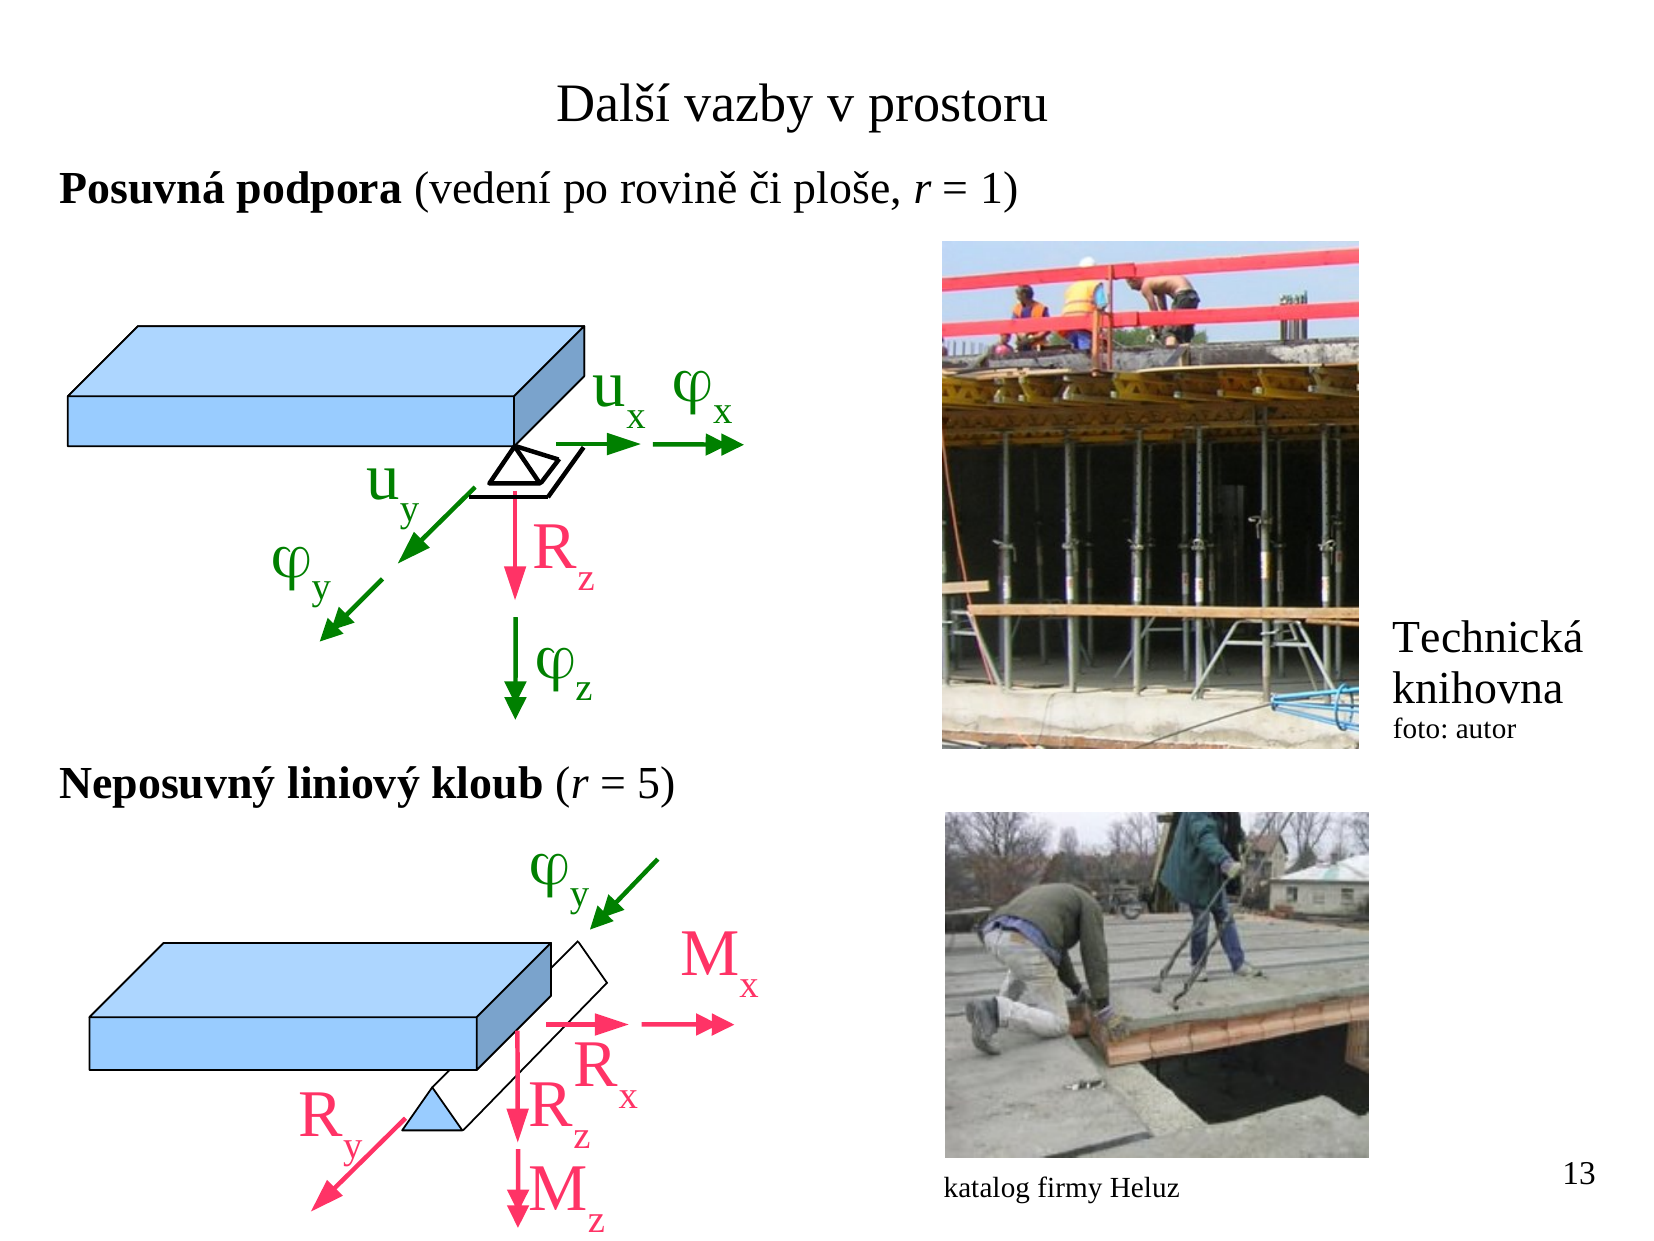

Další vazby v prostoru
# Posuvná podpora (vedení po rovině či ploše, r = 1)
Neposuvný liniový kloub (r = 5)
jx
ux
uy
Rz
jy
Technická knihovna
foto: autor
jz
jy
Mx
Rx
Rz
Ry
Mz
13
katalog firmy Heluz